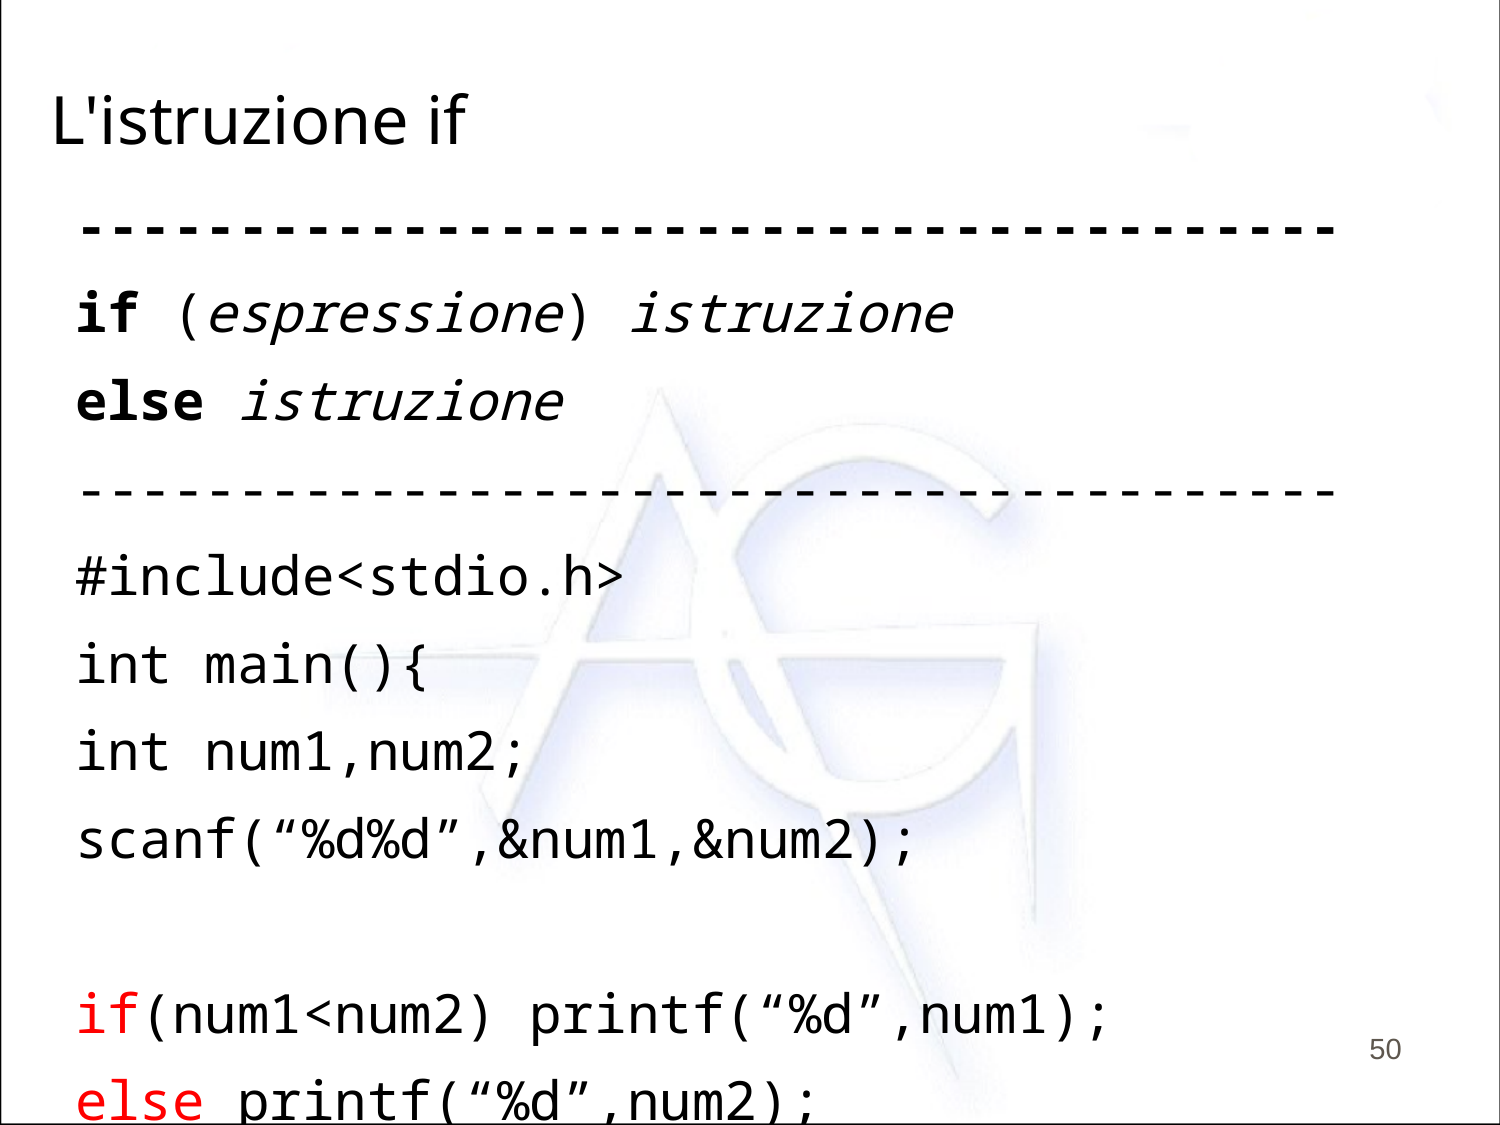

# L'istruzione if
---------------------------------------
if (espressione) istruzione
else istruzione
---------------------------------------
#include<stdio.h>
int main(){
int num1,num2;
scanf(“%d%d”,&num1,&num2);
if(num1<num2) printf(“%d”,num1);
else printf(“%d”,num2);
}
50